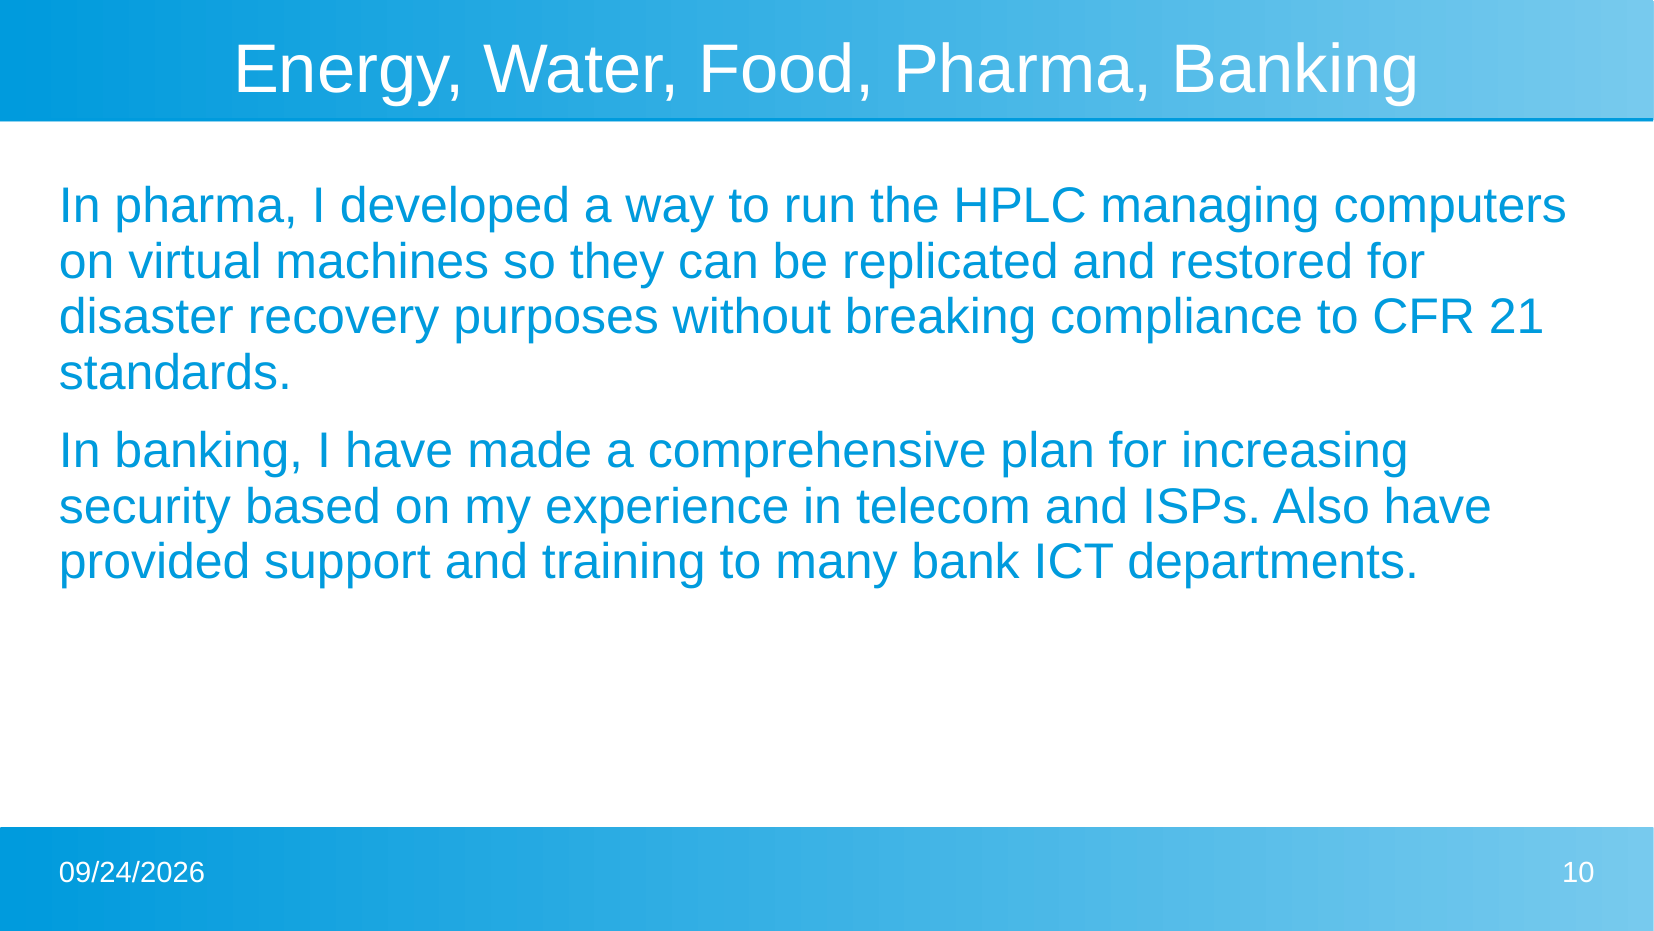

# Energy, Water, Food, Pharma, Banking
In pharma, I developed a way to run the HPLC managing computers on virtual machines so they can be replicated and restored for disaster recovery purposes without breaking compliance to CFR 21 standards.
In banking, I have made a comprehensive plan for increasing security based on my experience in telecom and ISPs. Also have provided support and training to many bank ICT departments.
10